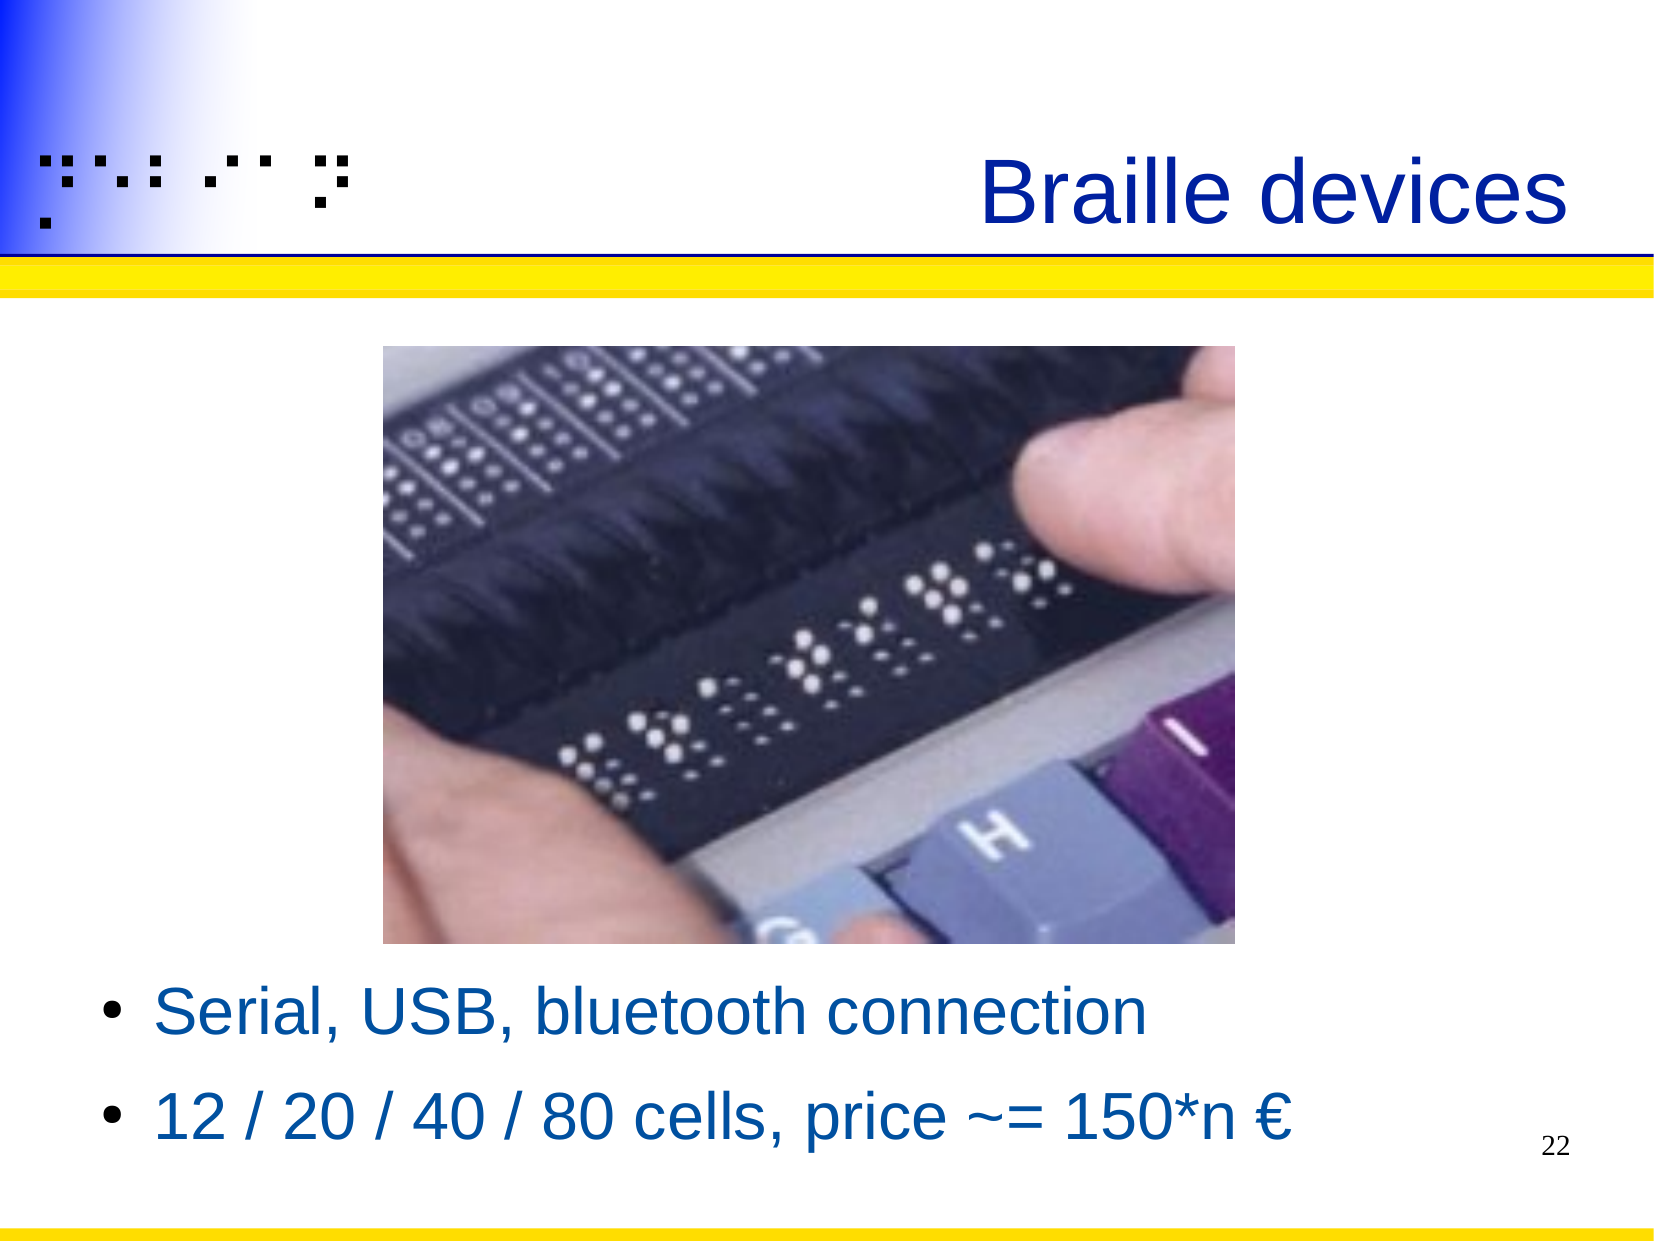

# Braille devices
Serial, USB, bluetooth connection
12 / 20 / 40 / 80 cells, price ~= 150*n €
22